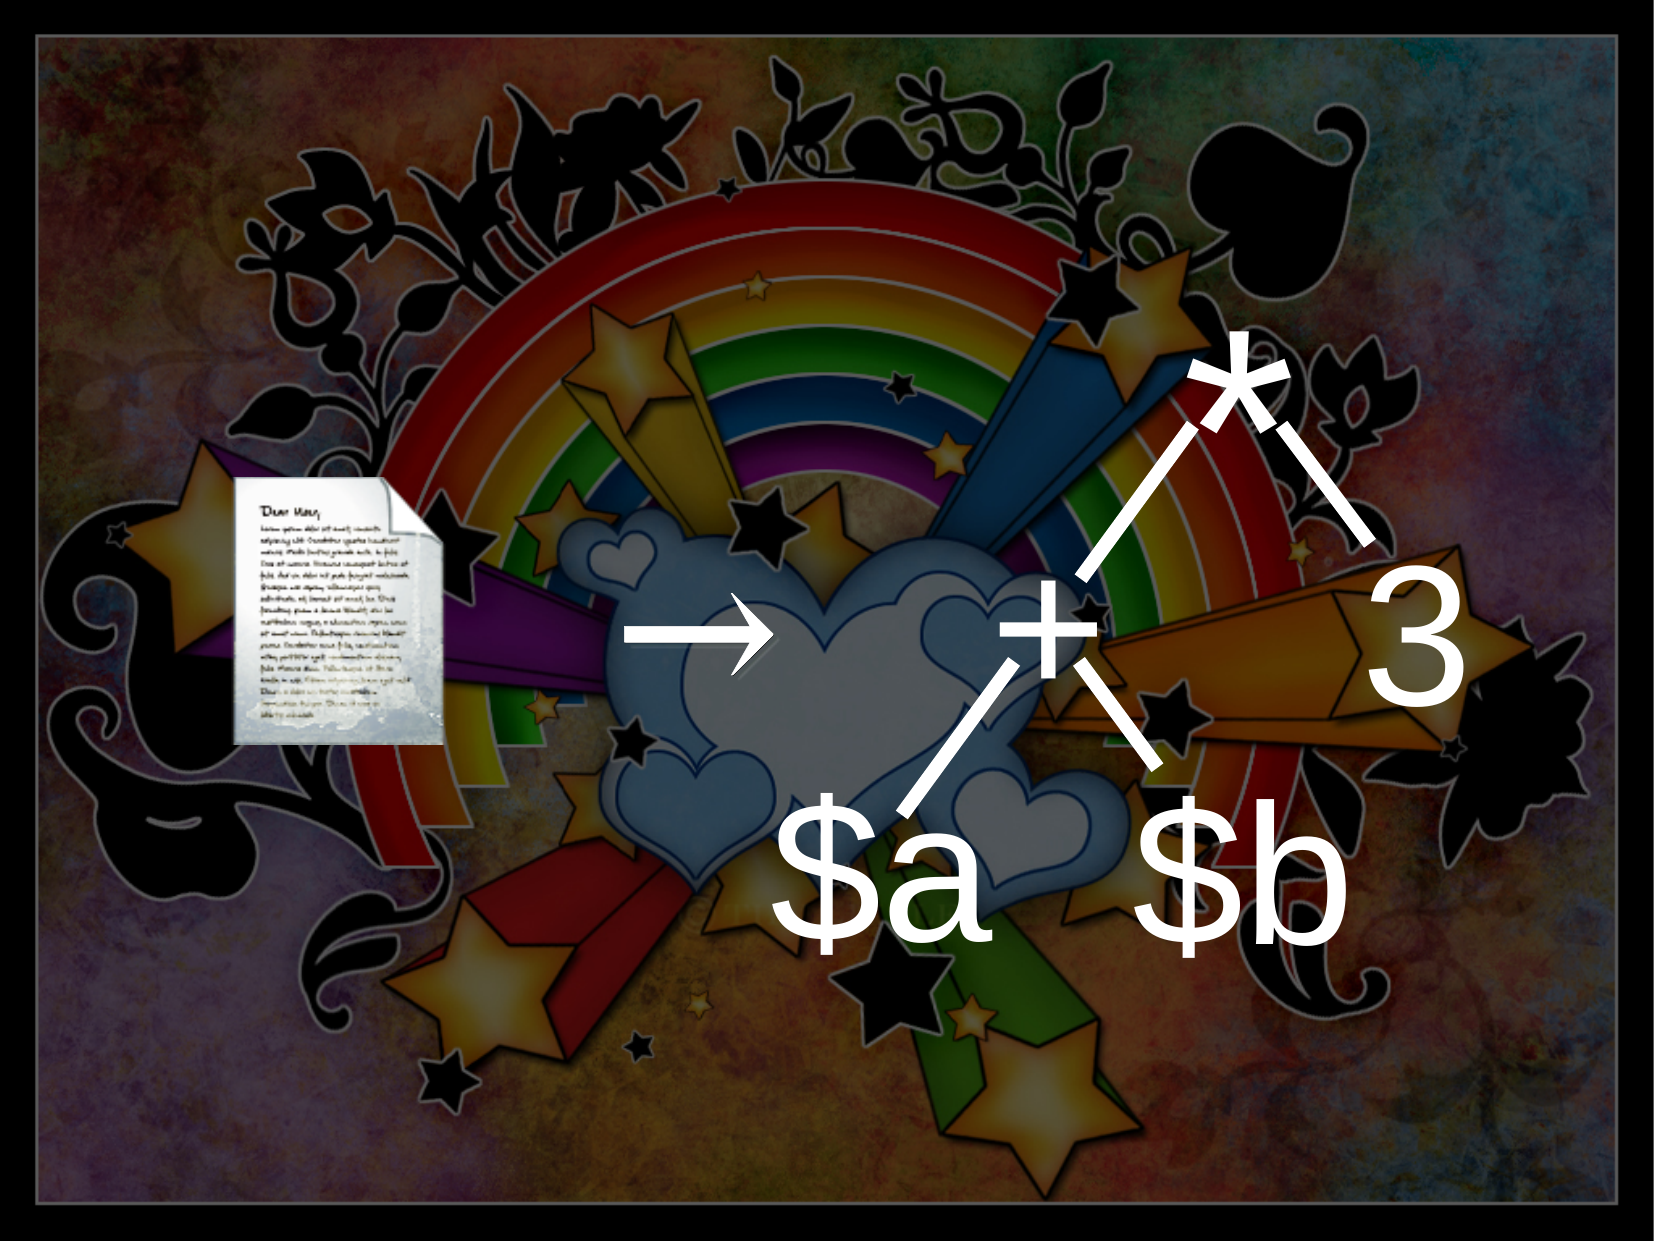

→
#
*
+
3
$a
$b